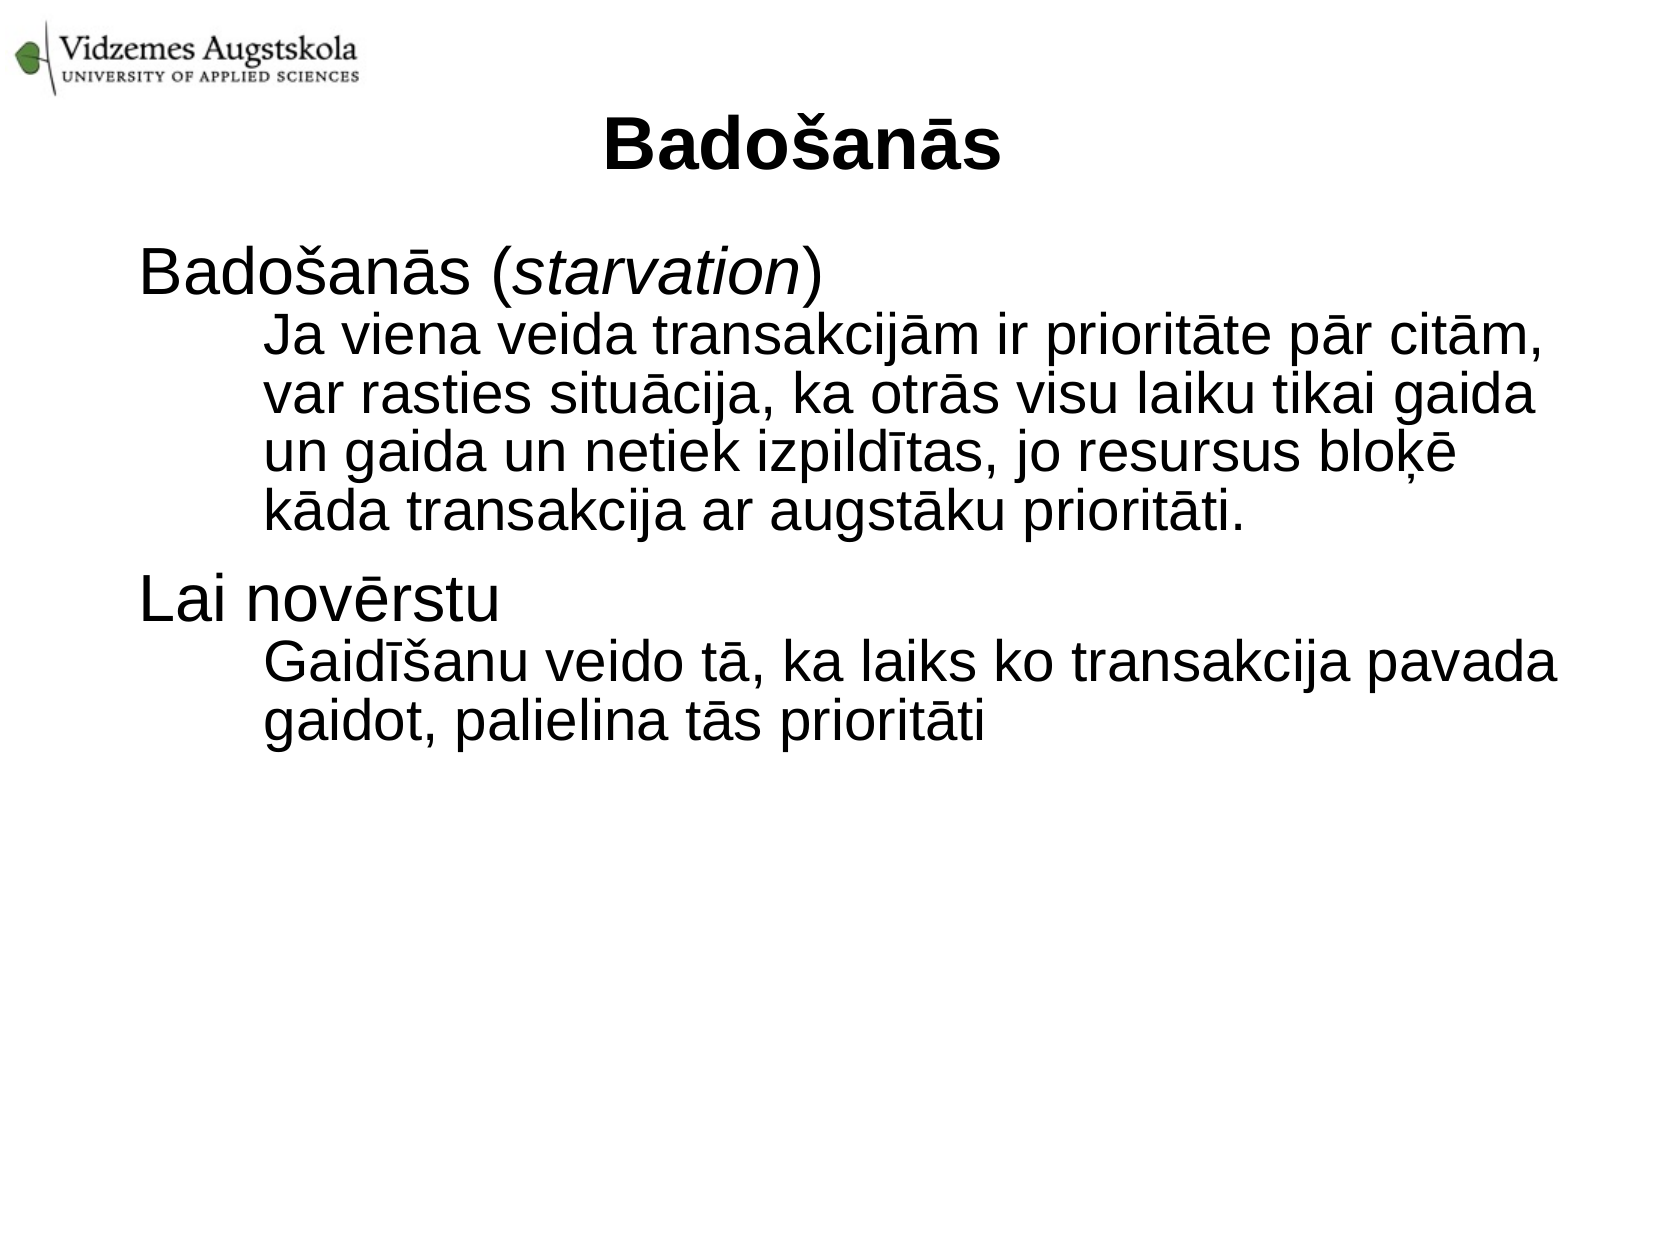

# Badošanās
Badošanās (starvation)
Ja viena veida transakcijām ir prioritāte pār citām, var rasties situācija, ka otrās visu laiku tikai gaida un gaida un netiek izpildītas, jo resursus bloķē kāda transakcija ar augstāku prioritāti.
Lai novērstu
Gaidīšanu veido tā, ka laiks ko transakcija pavada gaidot, palielina tās prioritāti